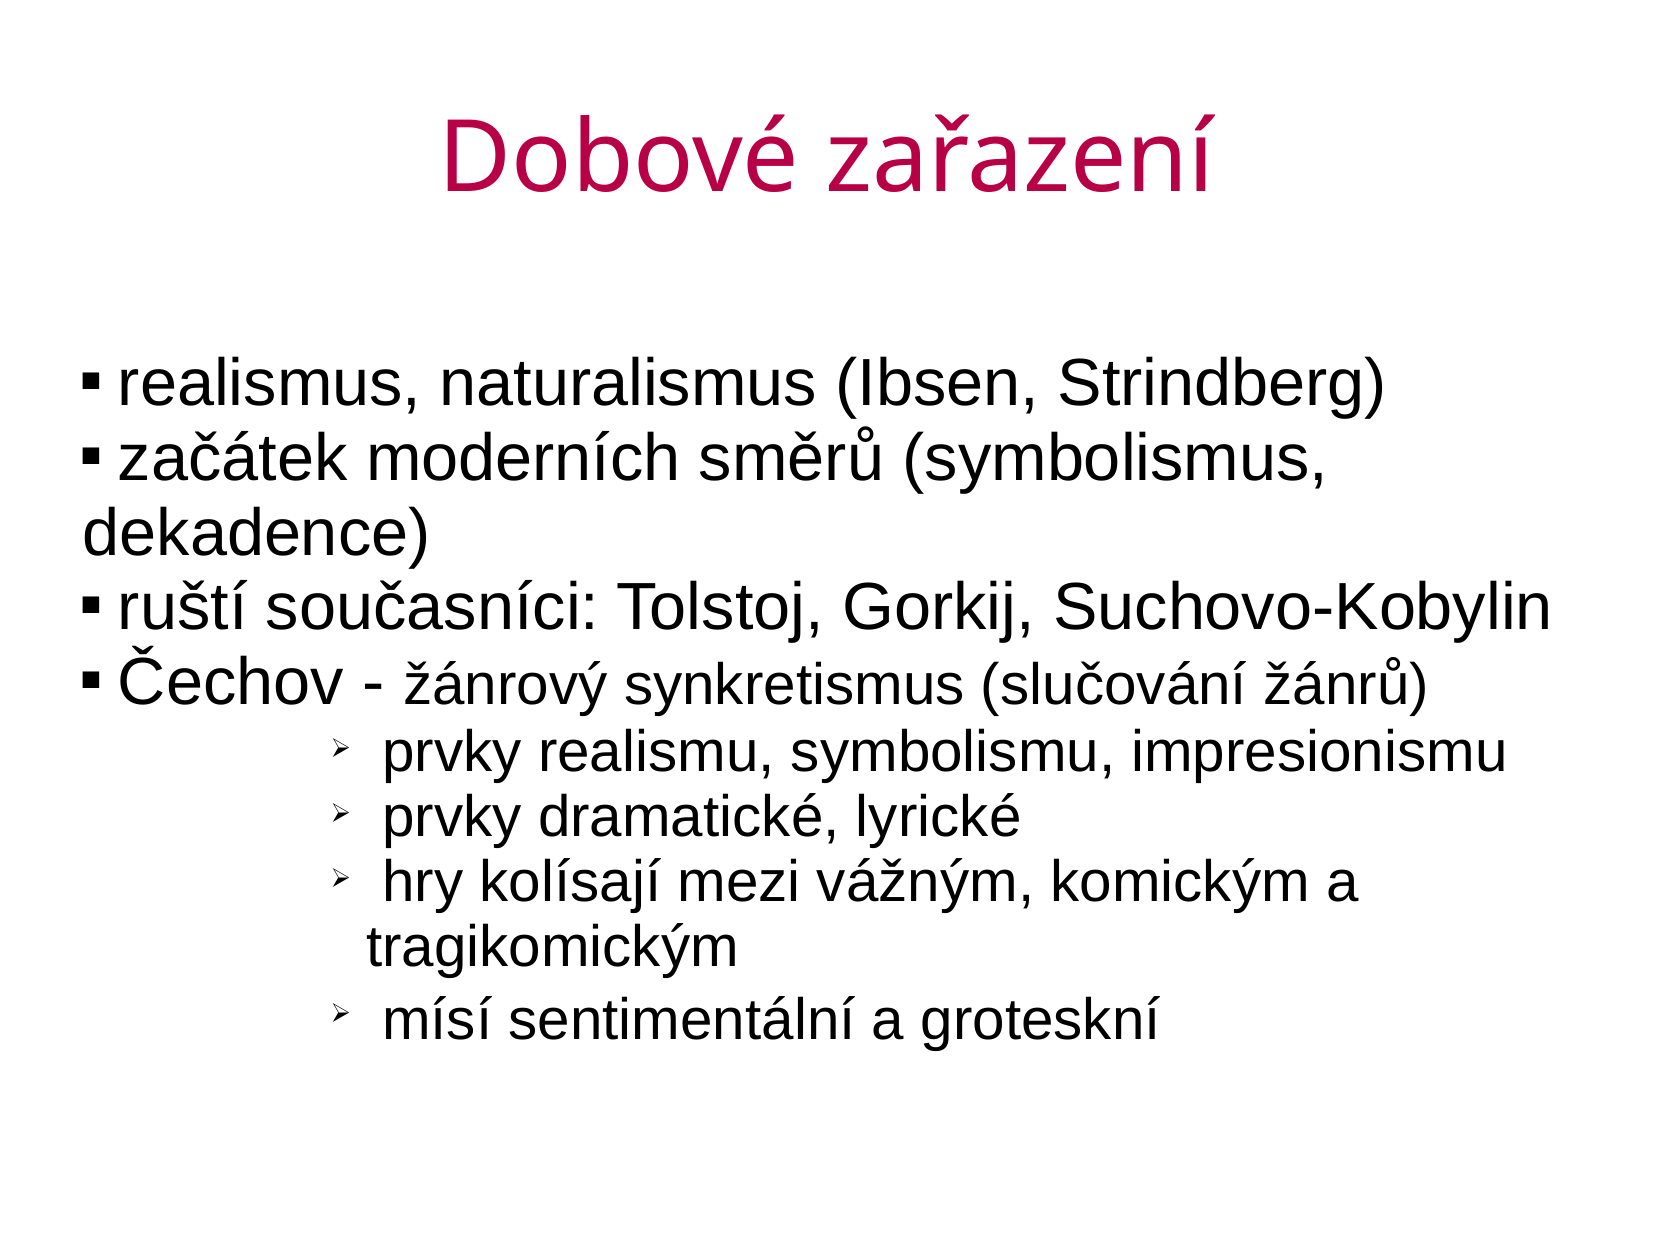

# Dobové zařazení
 realismus, naturalismus (Ibsen, Strindberg)
 začátek moderních směrů (symbolismus, dekadence)
 ruští současníci: Tolstoj, Gorkij, Suchovo-Kobylin
 Čechov - žánrový synkretismus (slučování žánrů)
 prvky realismu, symbolismu, impresionismu
 prvky dramatické, lyrické
 hry kolísají mezi vážným, komickým a tragikomickým
 mísí sentimentální a groteskní